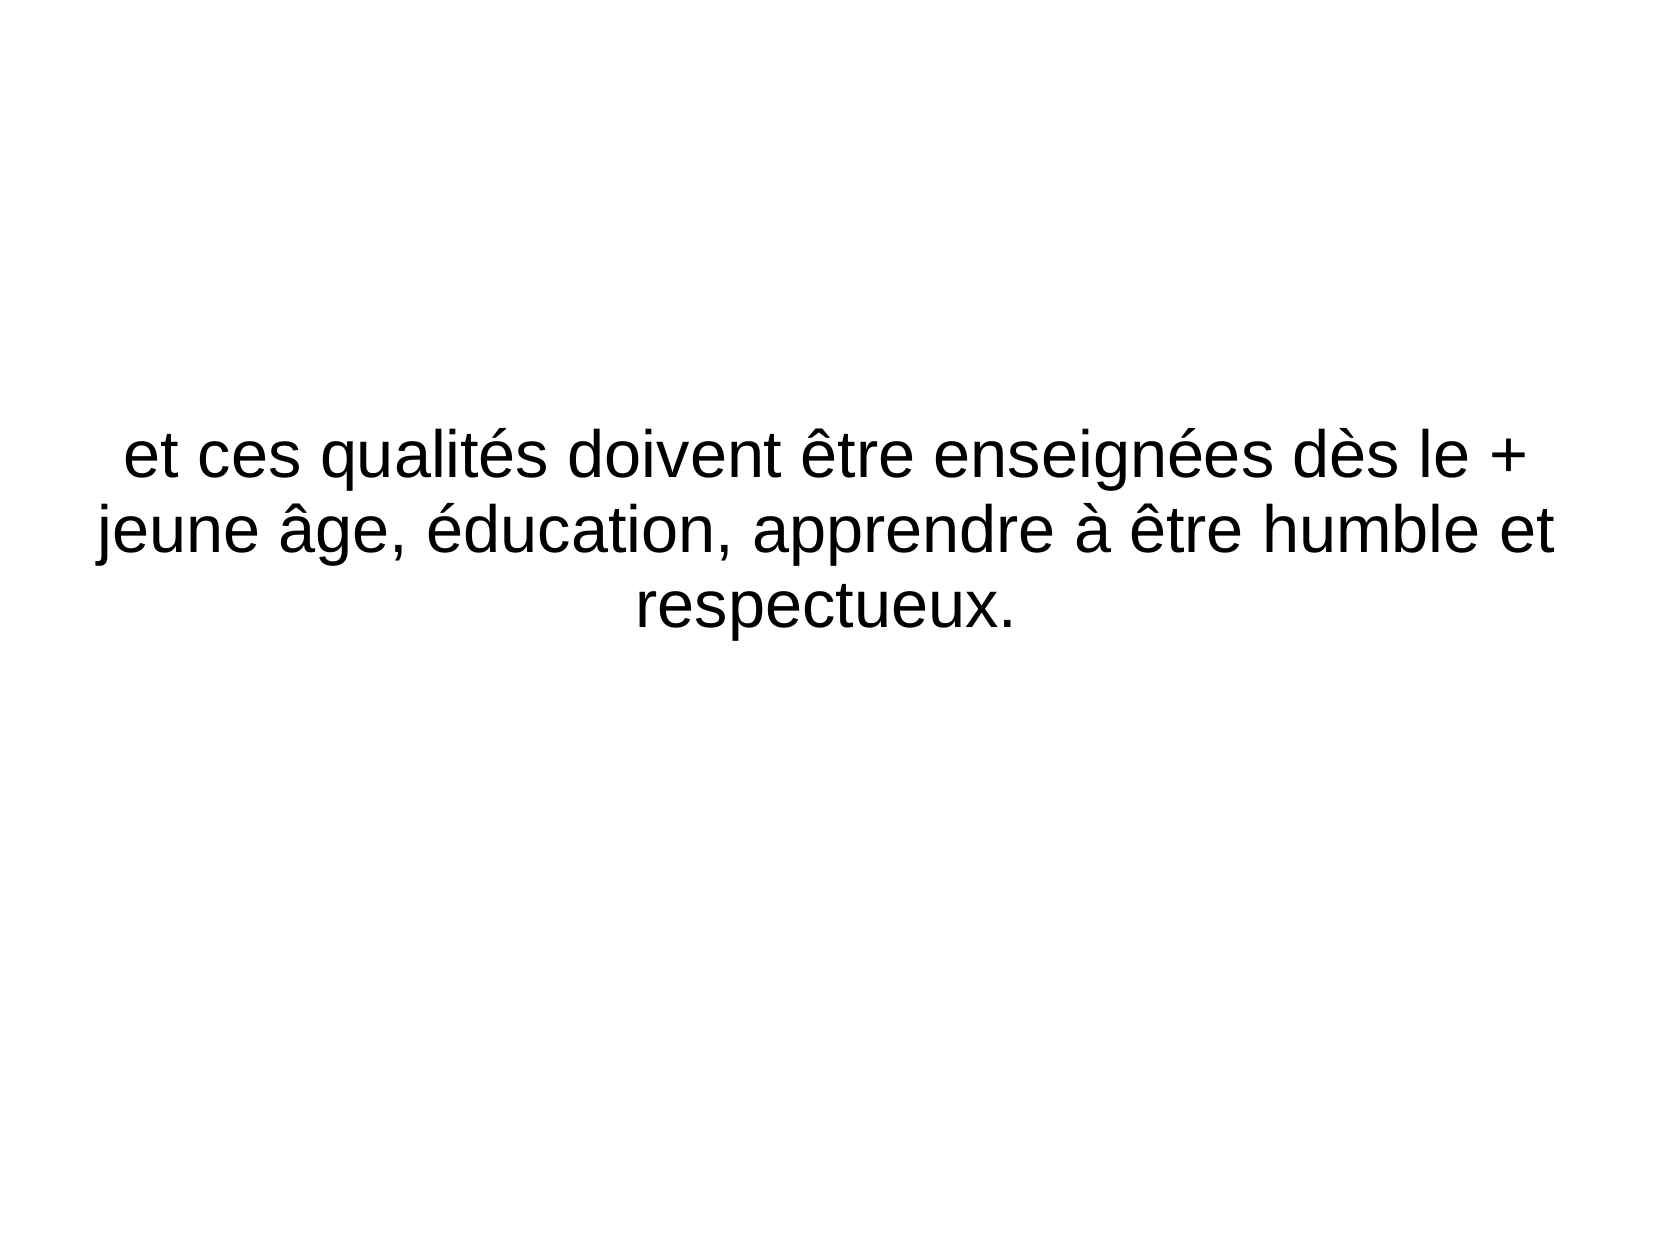

# et ces qualités doivent être enseignées dès le + jeune âge, éducation, apprendre à être humble et respectueux.